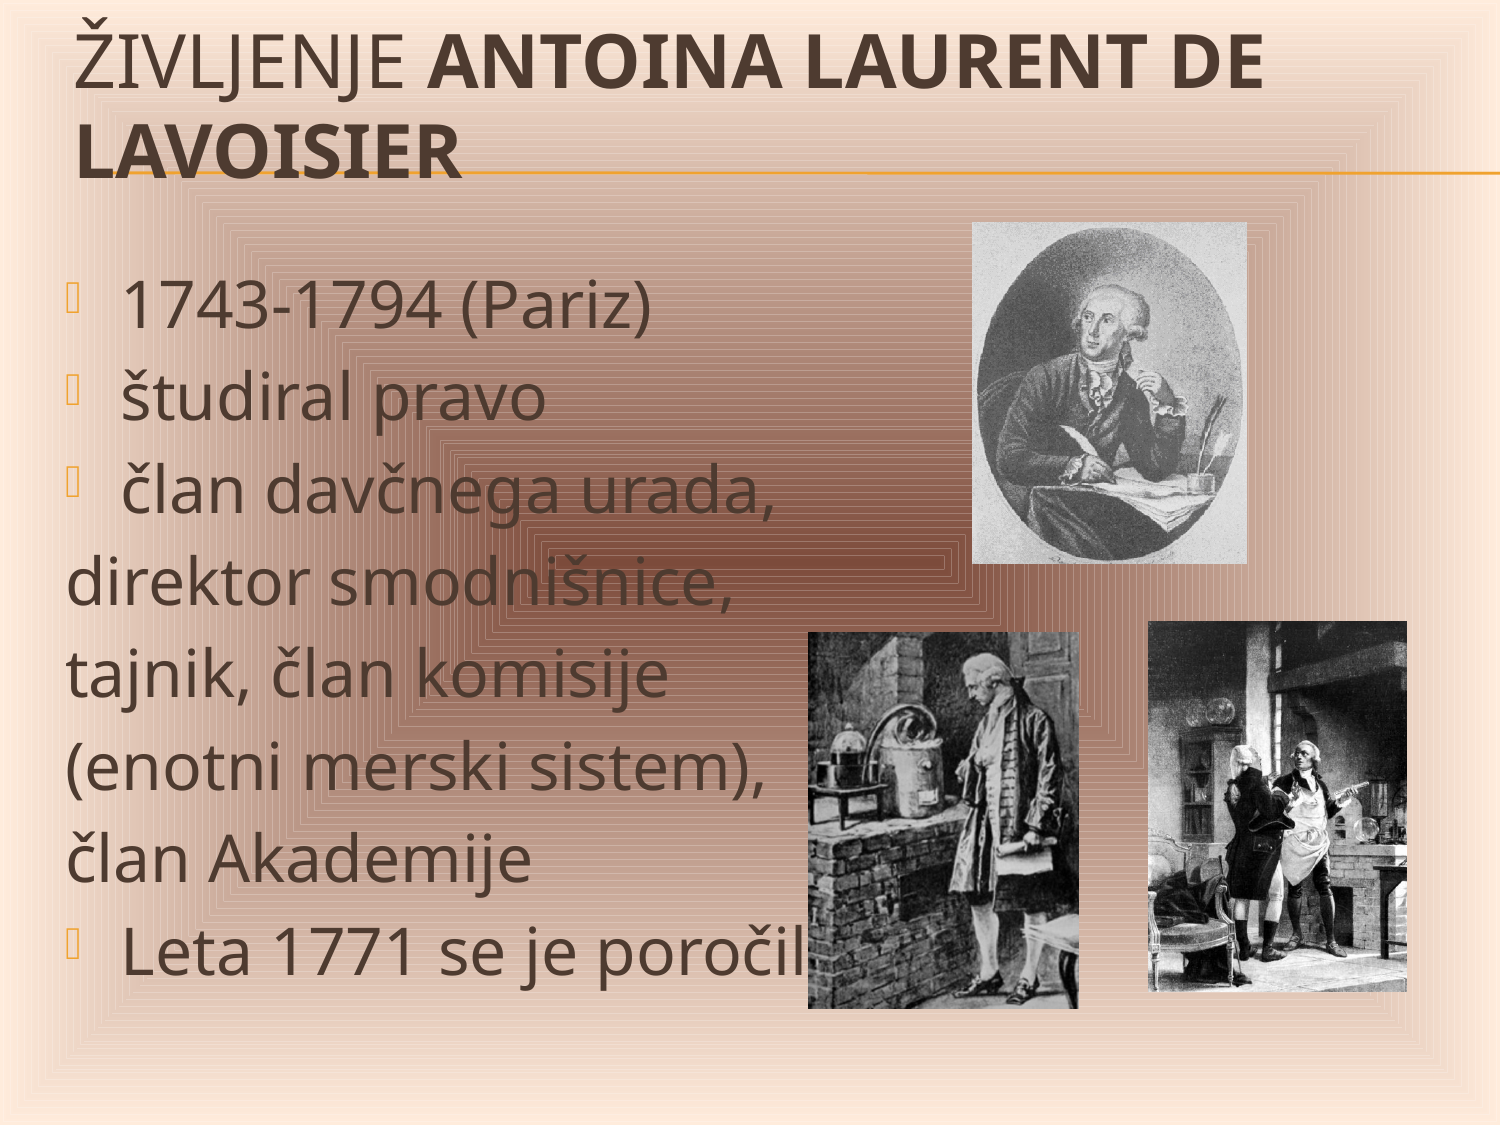

# ŽIVLJENJE Antoina Laurent de Lavoisier
1743-1794 (Pariz)
študiral pravo
član davčnega urada,
direktor smodnišnice,
tajnik, član komisije
(enotni merski sistem),
član Akademije
Leta 1771 se je poročil